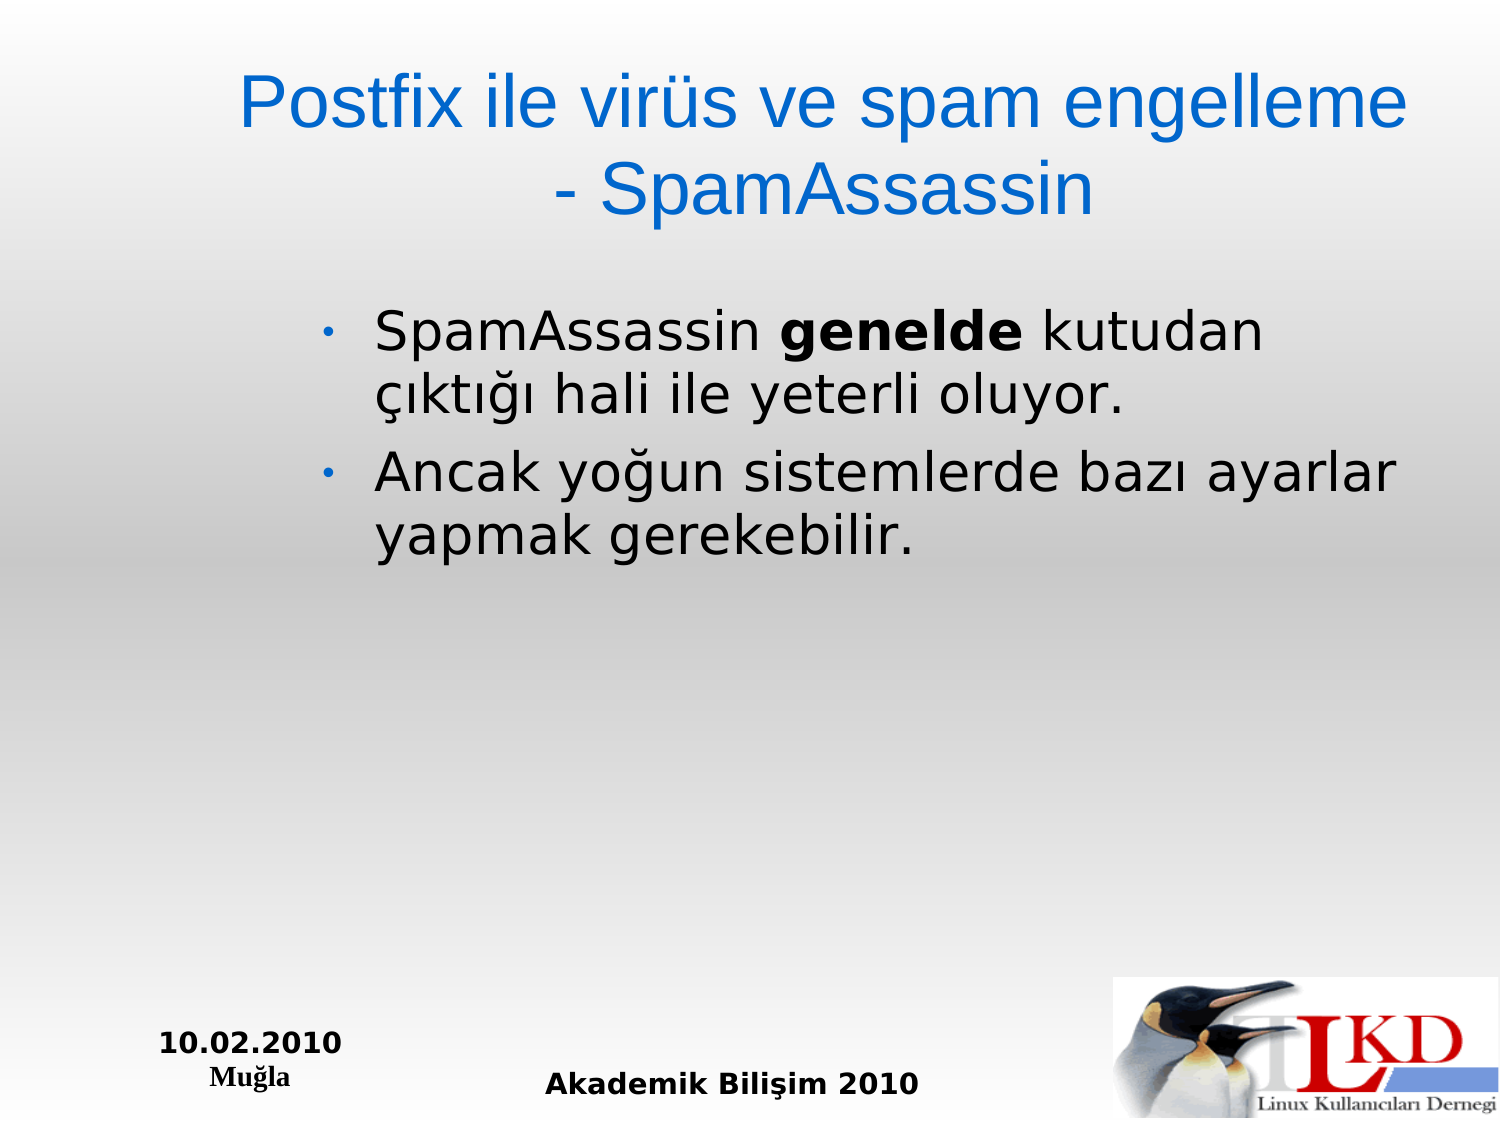

# Postfix ile virüs ve spam engelleme - SpamAssassin
SpamAssassin genelde kutudan çıktığı hali ile yeterli oluyor.
Ancak yoğun sistemlerde bazı ayarlar yapmak gerekebilir.